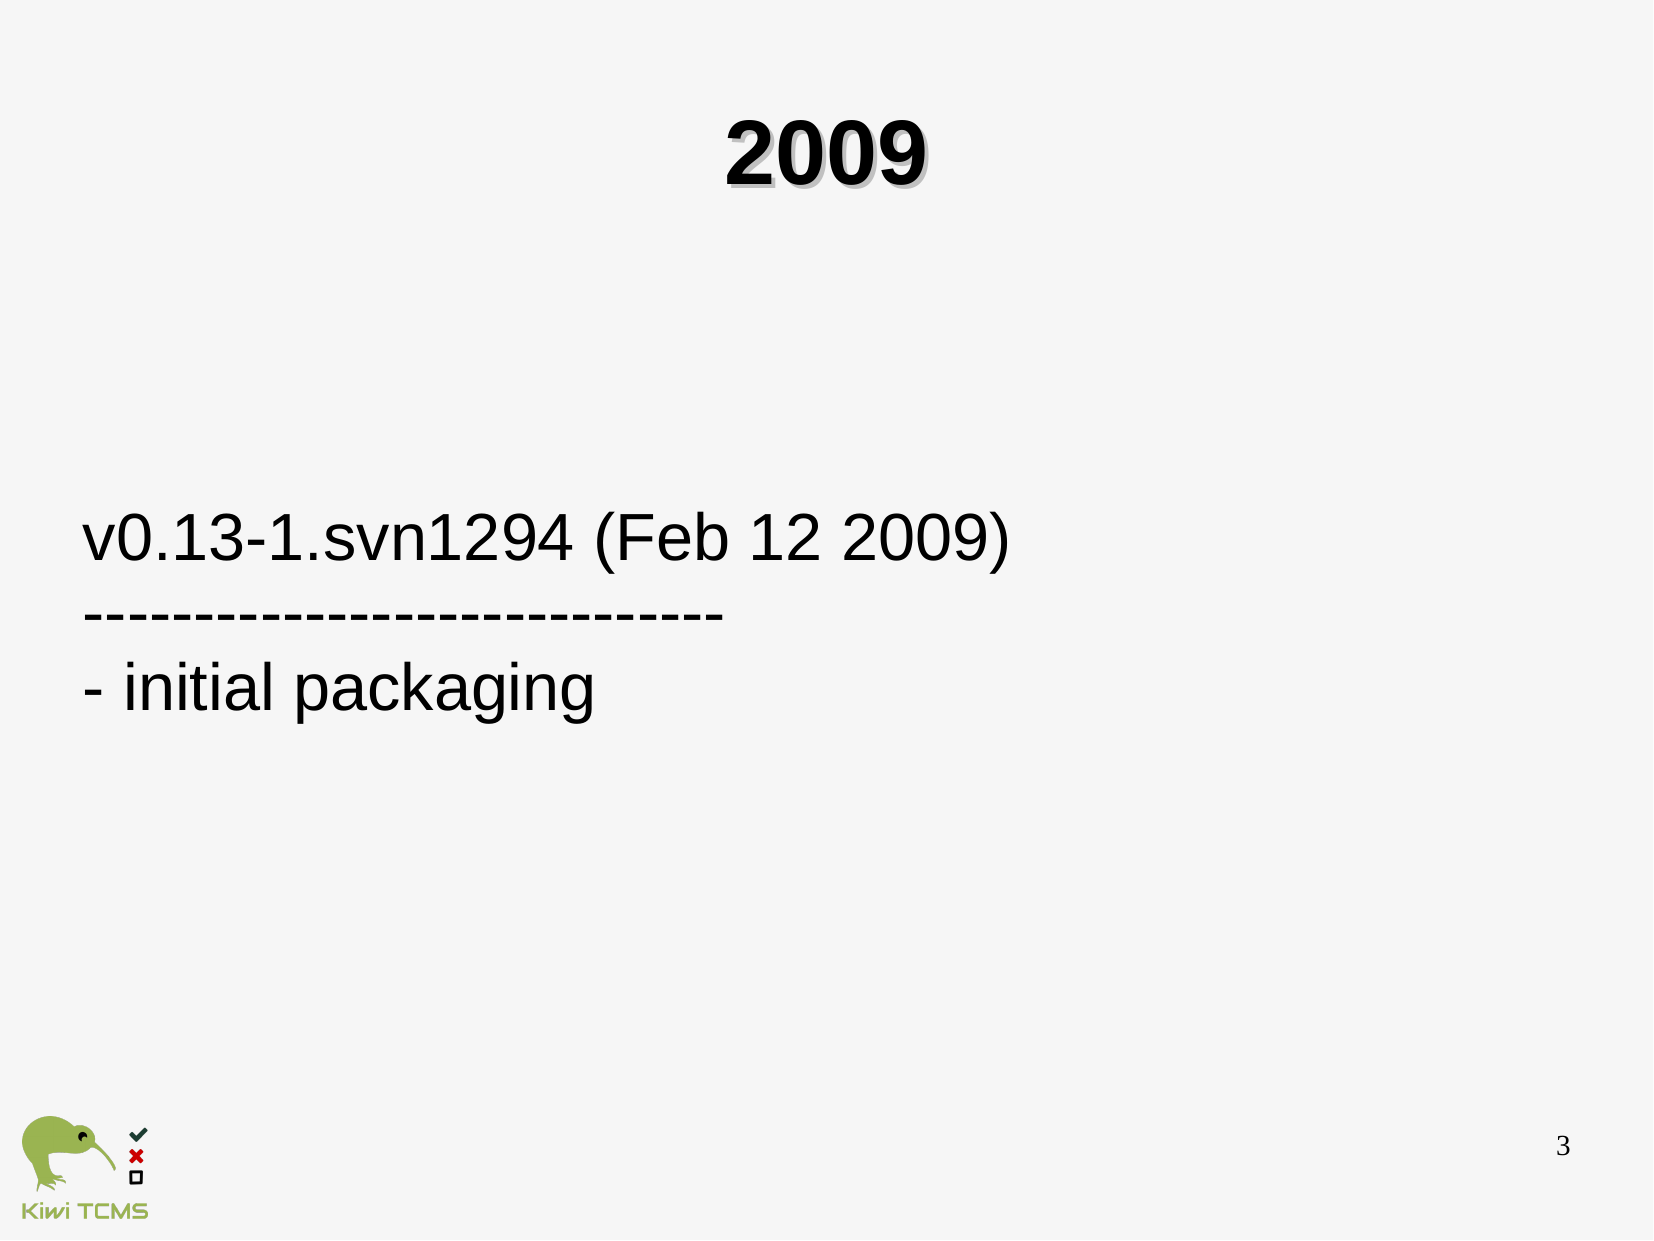

# 2009
v0.13-1.svn1294 (Feb 12 2009)
-----------------------------
- initial packaging
3